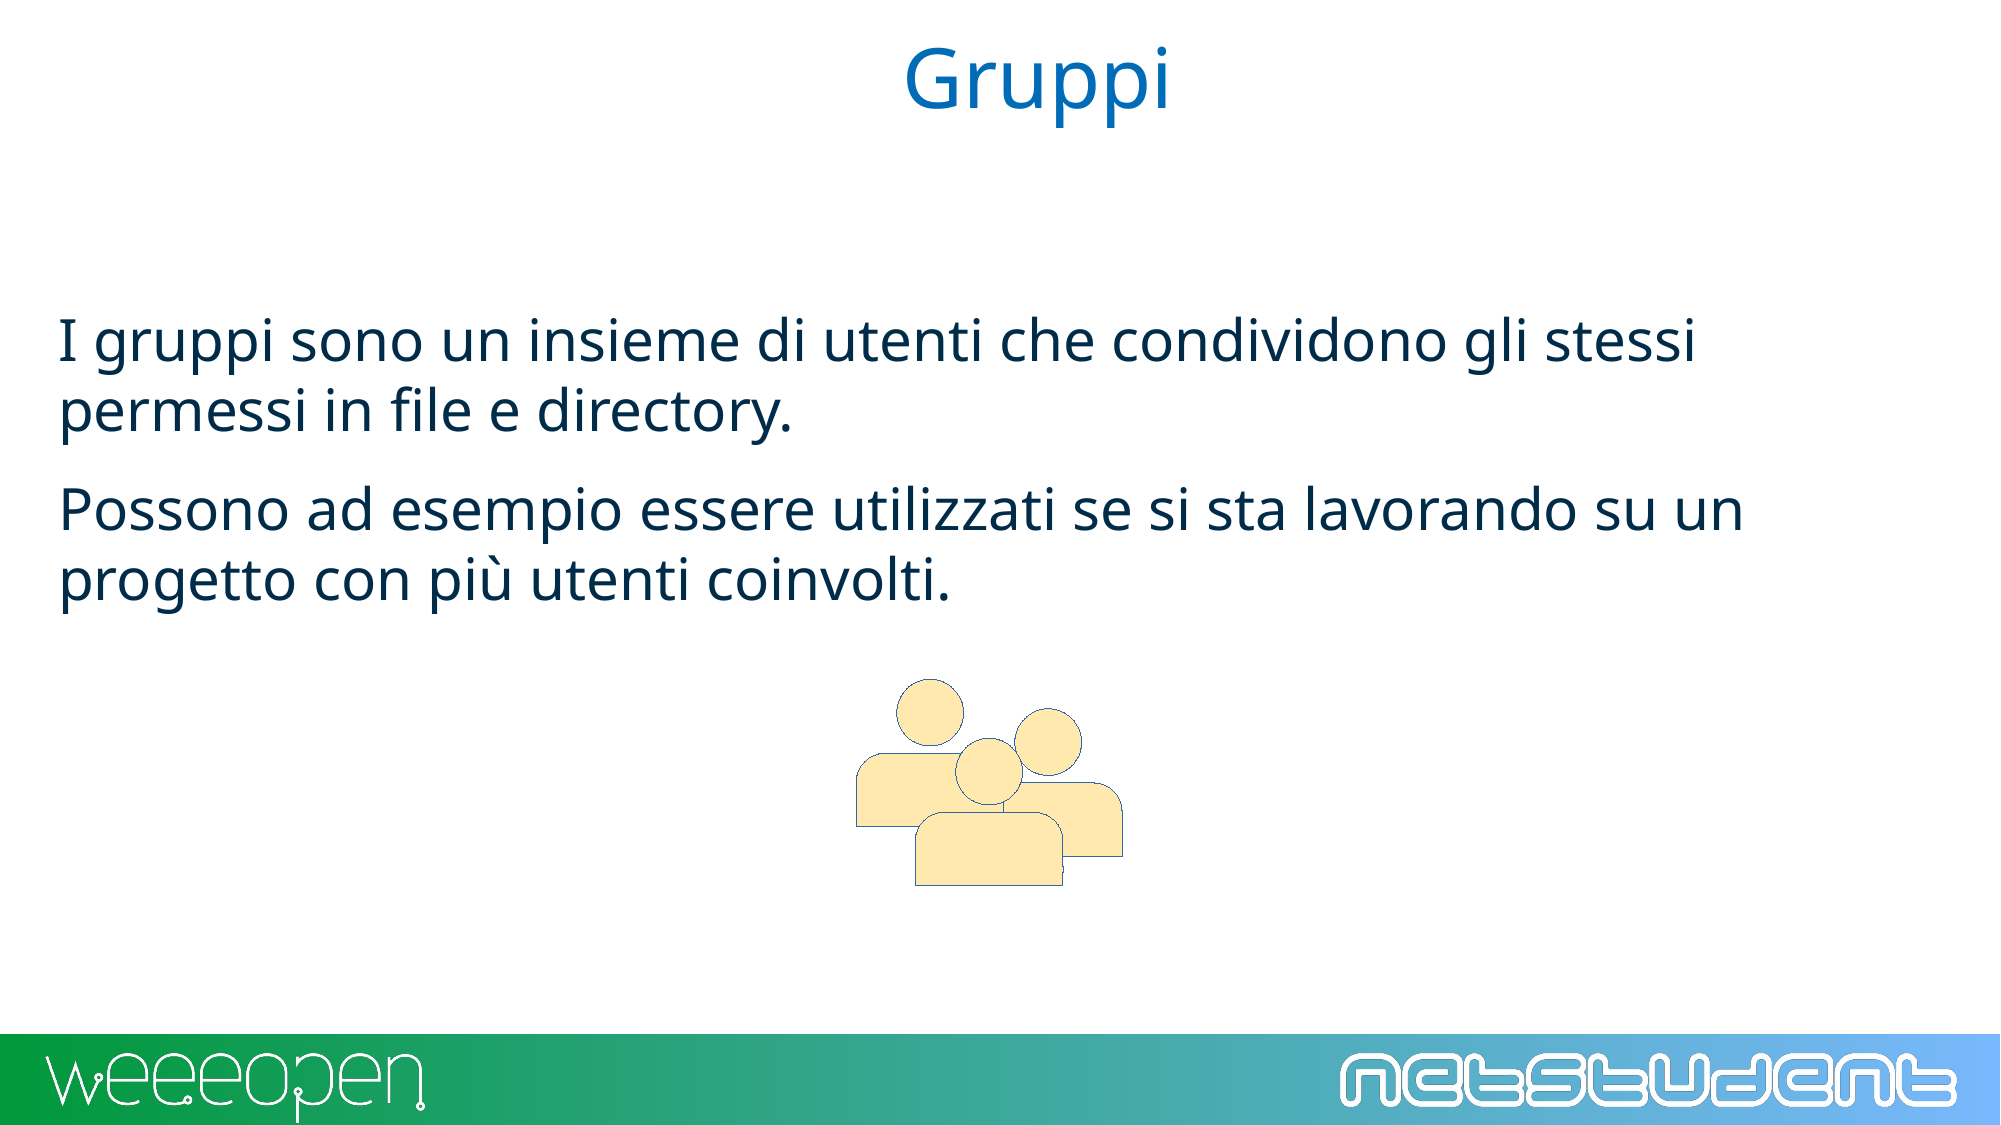

# Gruppi
I gruppi sono un insieme di utenti che condividono gli stessi permessi in file e directory.
Possono ad esempio essere utilizzati se si sta lavorando su un progetto con più utenti coinvolti.